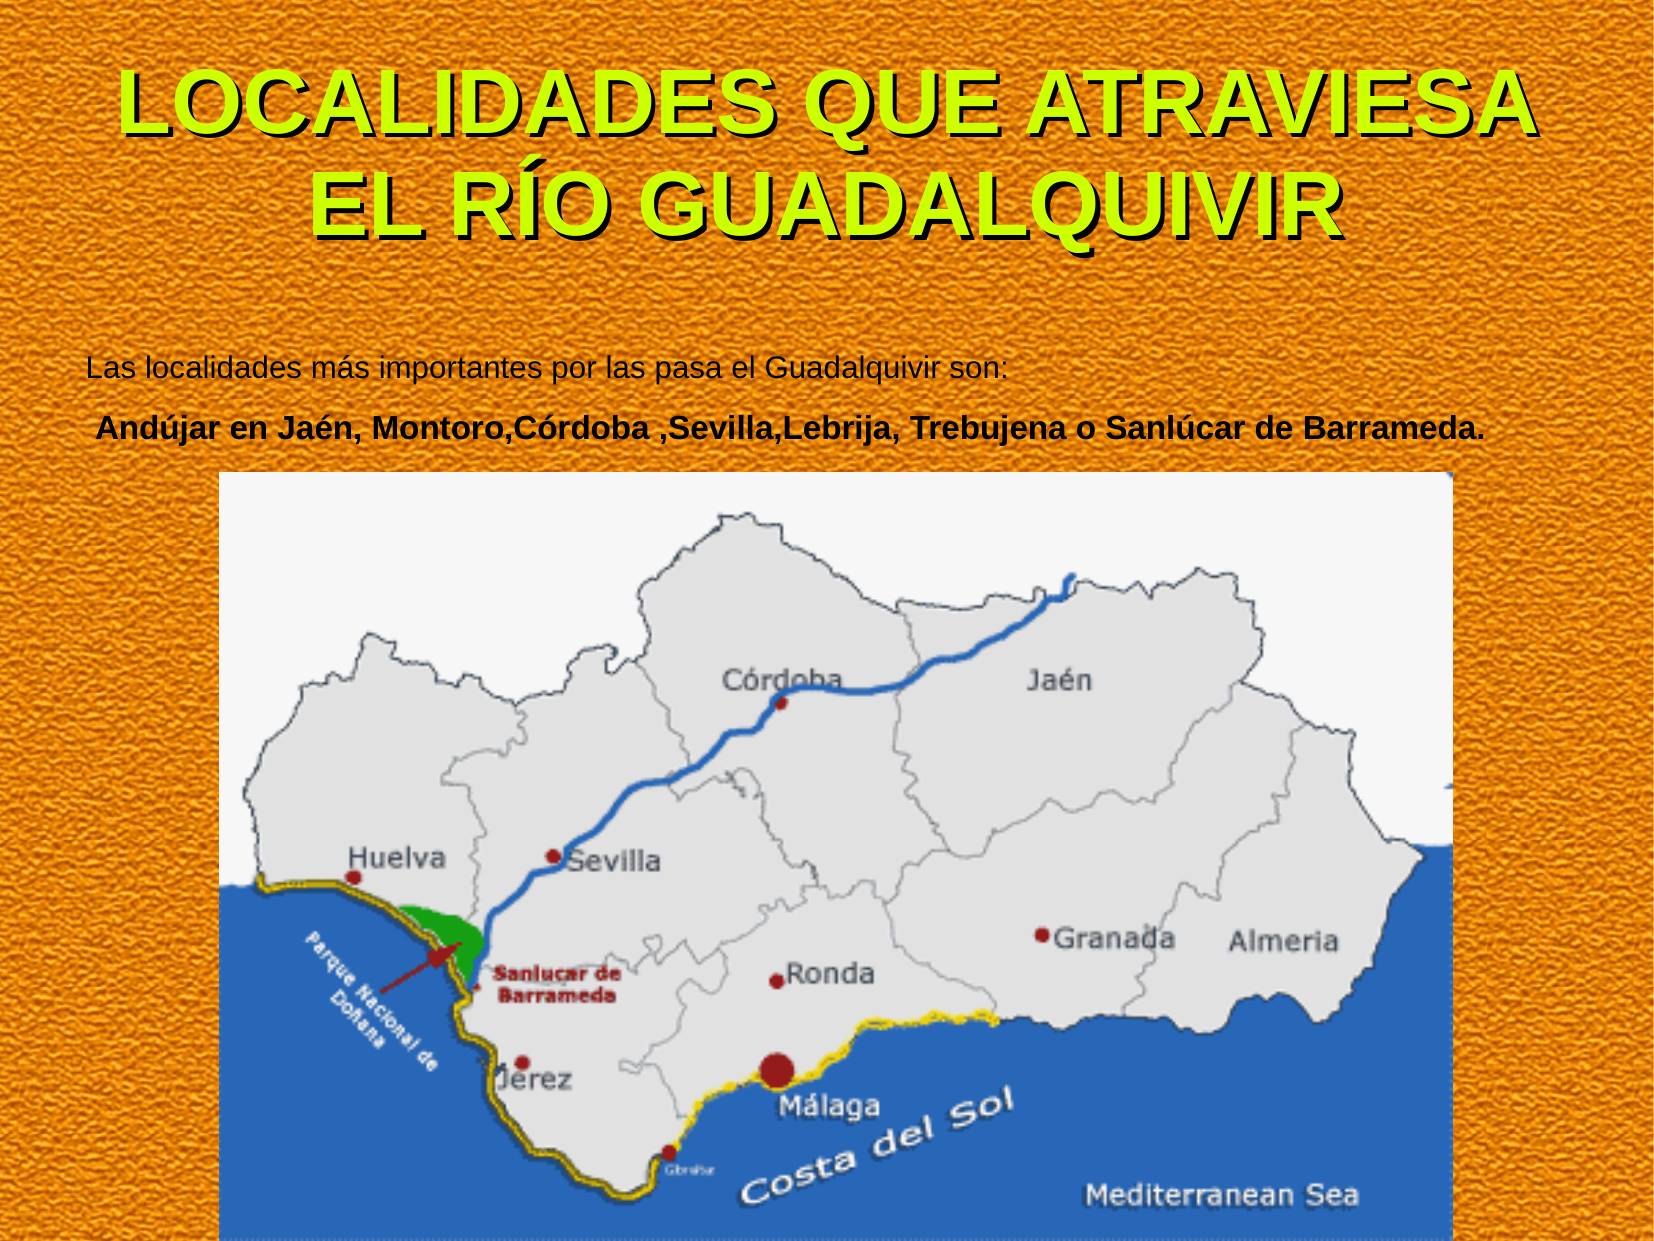

# LOCALIDADES QUE ATRAVIESA EL RÍO GUADALQUIVIR
Las localidades más importantes por las pasa el Guadalquivir son:
 Andújar en Jaén, Montoro,Córdoba ,Sevilla,Lebrija, Trebujena o Sanlúcar de Barrameda.